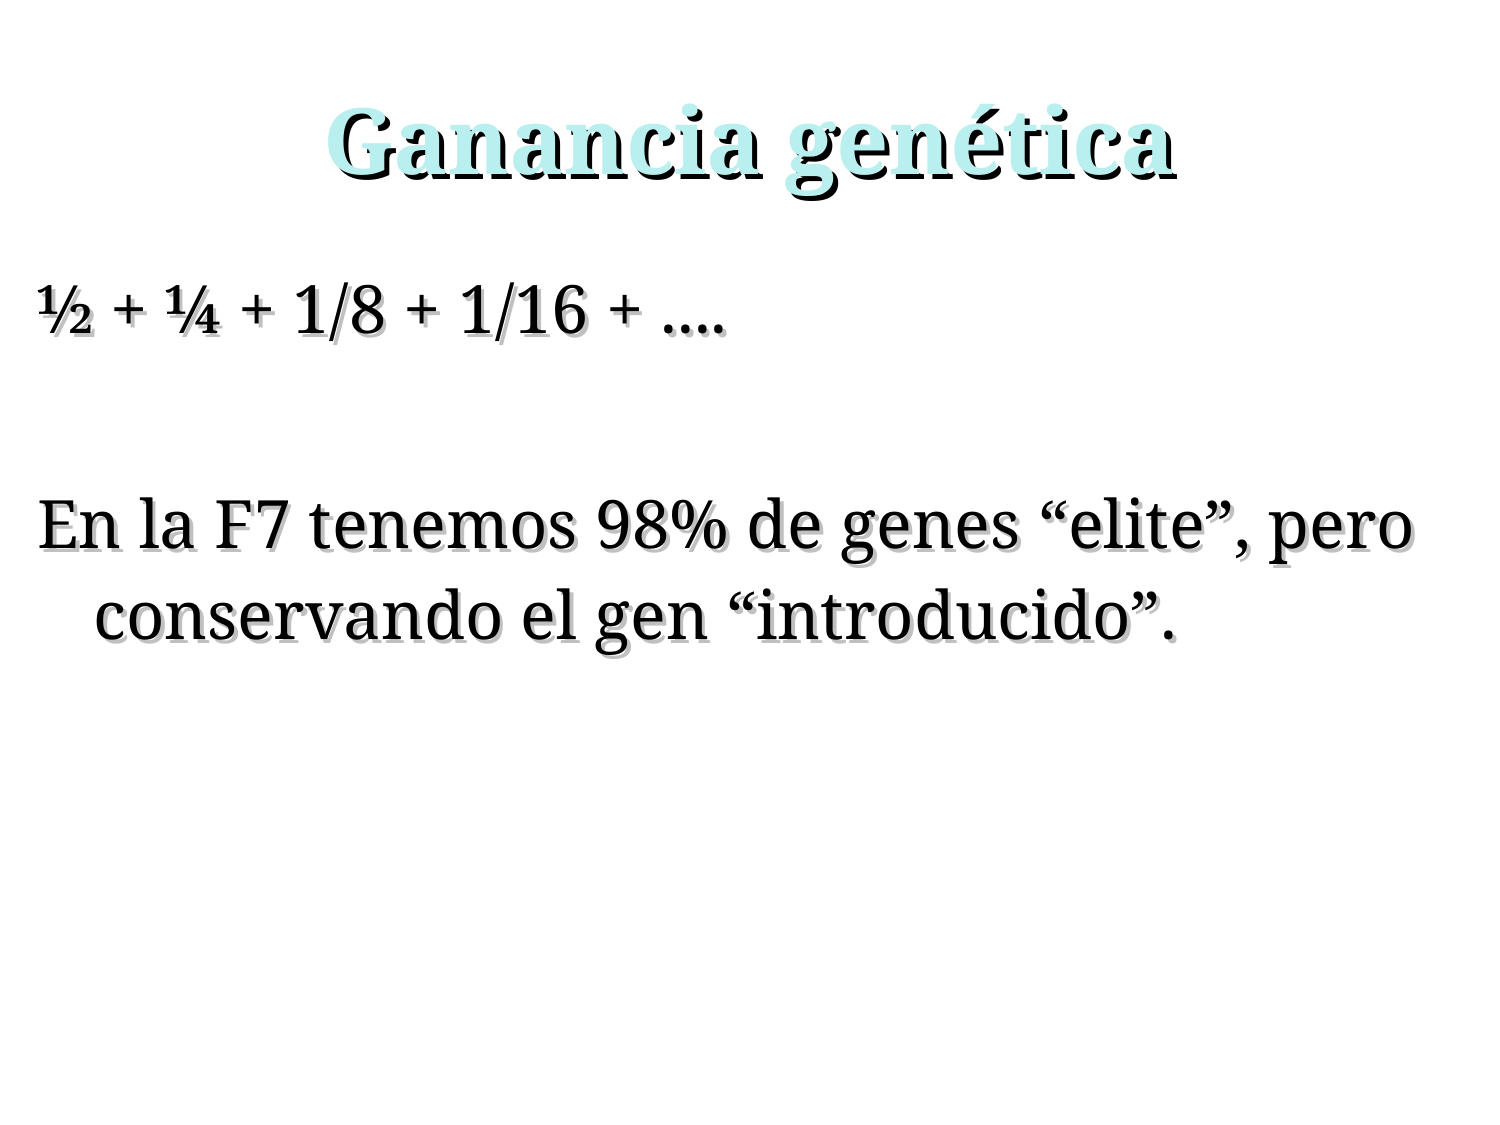

# Ganancia genética
½ + ¼ + 1/8 + 1/16 + ....
En la F7 tenemos 98% de genes “elite”, pero conservando el gen “introducido”.